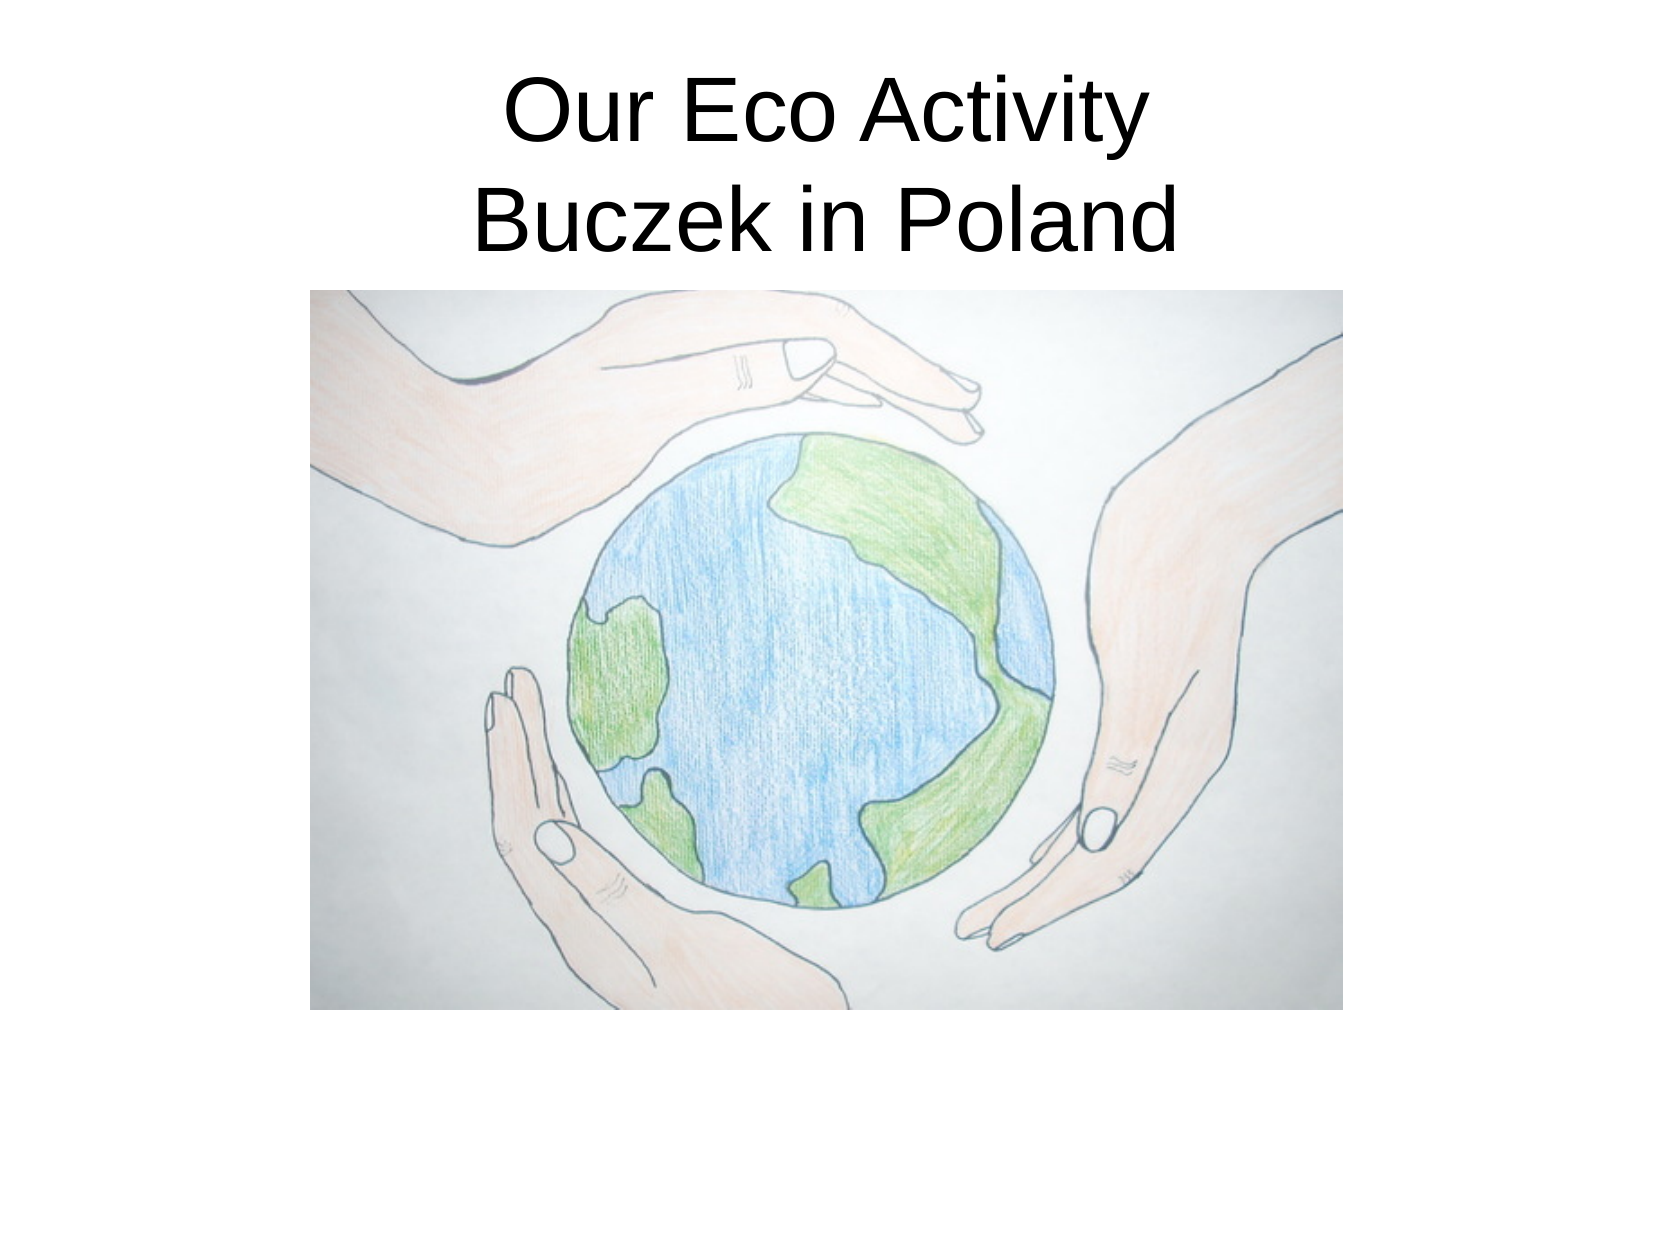

# Our Eco Activity Buczek in Poland